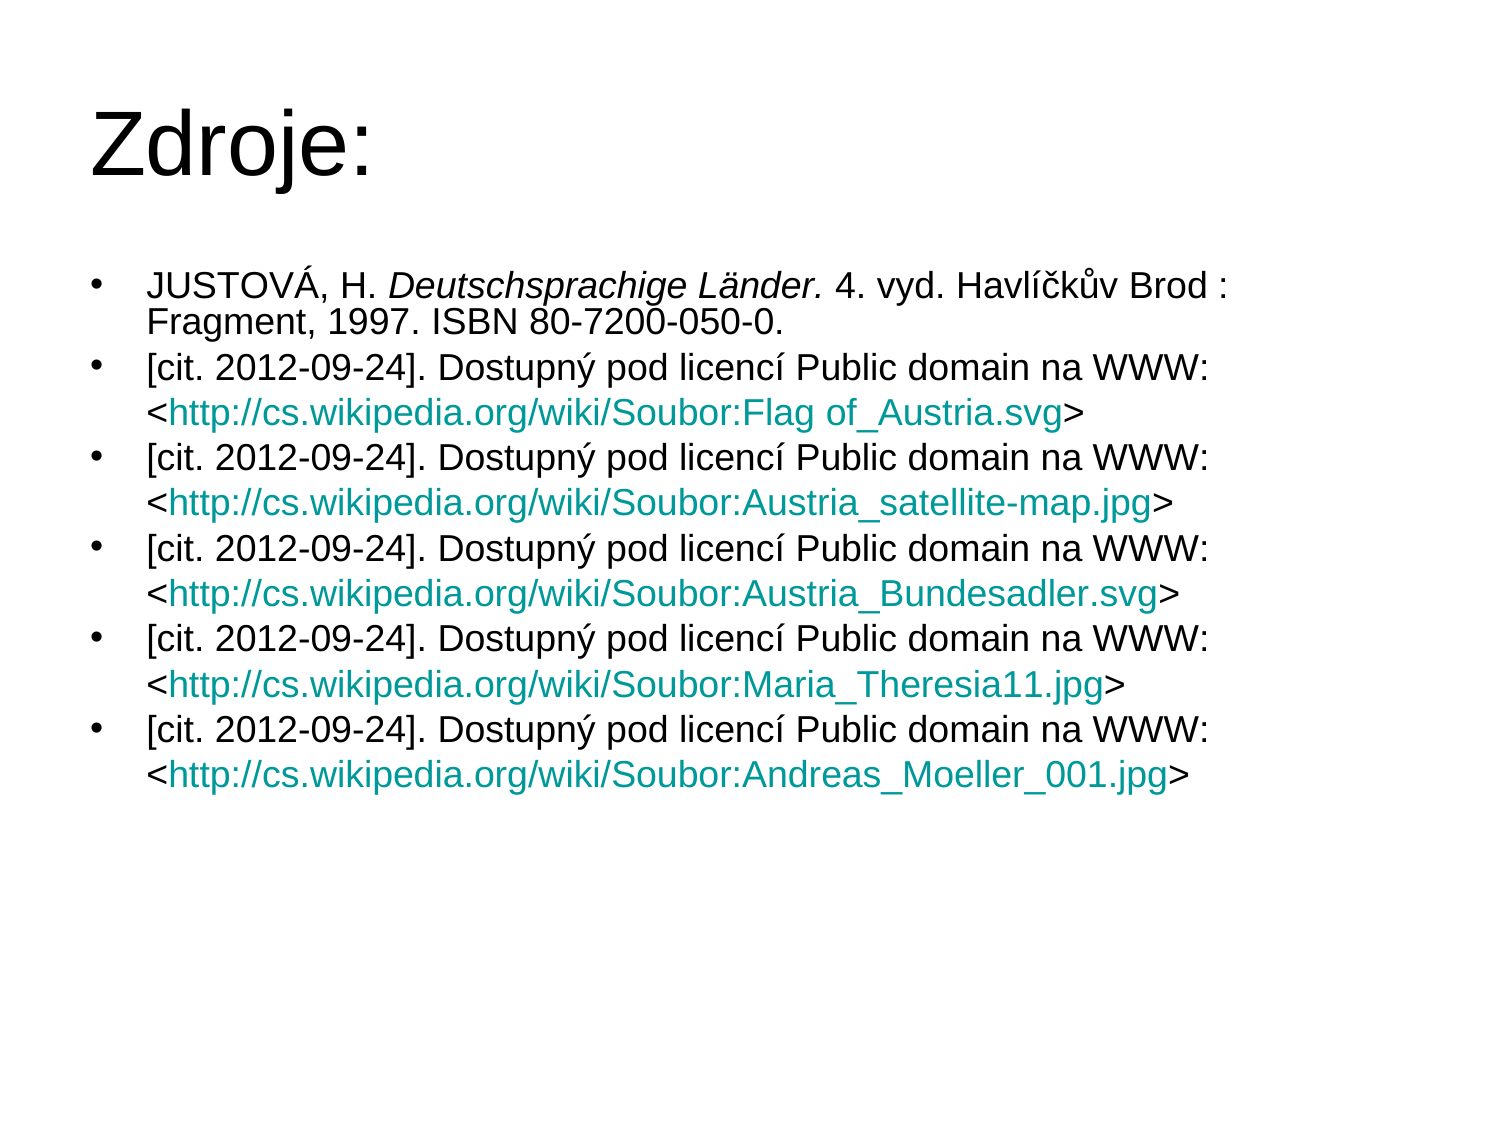

# Zdroje:
JUSTOVÁ, H. Deutschsprachige Länder. 4. vyd. Havlíčkův Brod : Fragment, 1997. ISBN 80-7200-050-0.
[cit. 2012-09-24]. Dostupný pod licencí Public domain na WWW:
	<http://cs.wikipedia.org/wiki/Soubor:Flag of_Austria.svg>
[cit. 2012-09-24]. Dostupný pod licencí Public domain na WWW:
	<http://cs.wikipedia.org/wiki/Soubor:Austria_satellite-map.jpg>
[cit. 2012-09-24]. Dostupný pod licencí Public domain na WWW:
	<http://cs.wikipedia.org/wiki/Soubor:Austria_Bundesadler.svg>
[cit. 2012-09-24]. Dostupný pod licencí Public domain na WWW:
	<http://cs.wikipedia.org/wiki/Soubor:Maria_Theresia11.jpg>
[cit. 2012-09-24]. Dostupný pod licencí Public domain na WWW:
	<http://cs.wikipedia.org/wiki/Soubor:Andreas_Moeller_001.jpg>